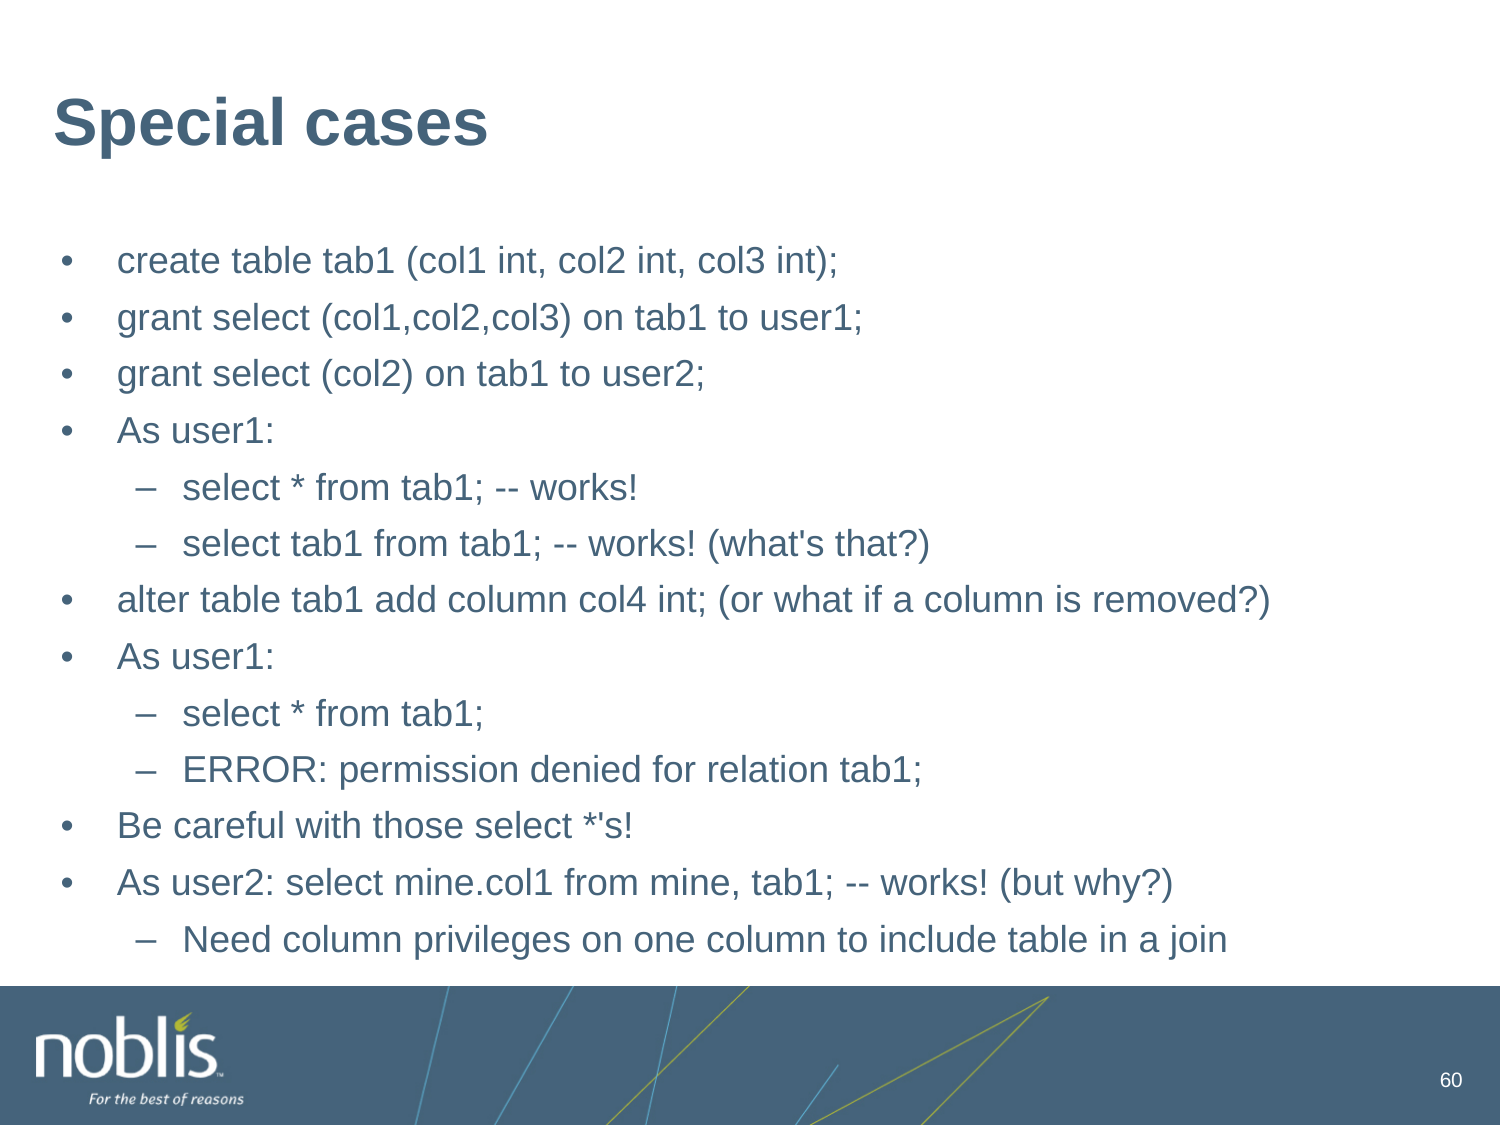

# Special cases
create table tab1 (col1 int, col2 int, col3 int);
grant select (col1,col2,col3) on tab1 to user1;
grant select (col2) on tab1 to user2;
As user1:
select * from tab1; -- works!
select tab1 from tab1; -- works! (what's that?)
alter table tab1 add column col4 int; (or what if a column is removed?)
As user1:
select * from tab1;
ERROR: permission denied for relation tab1;
Be careful with those select *'s!
As user2: select mine.col1 from mine, tab1; -- works! (but why?)
Need column privileges on one column to include table in a join